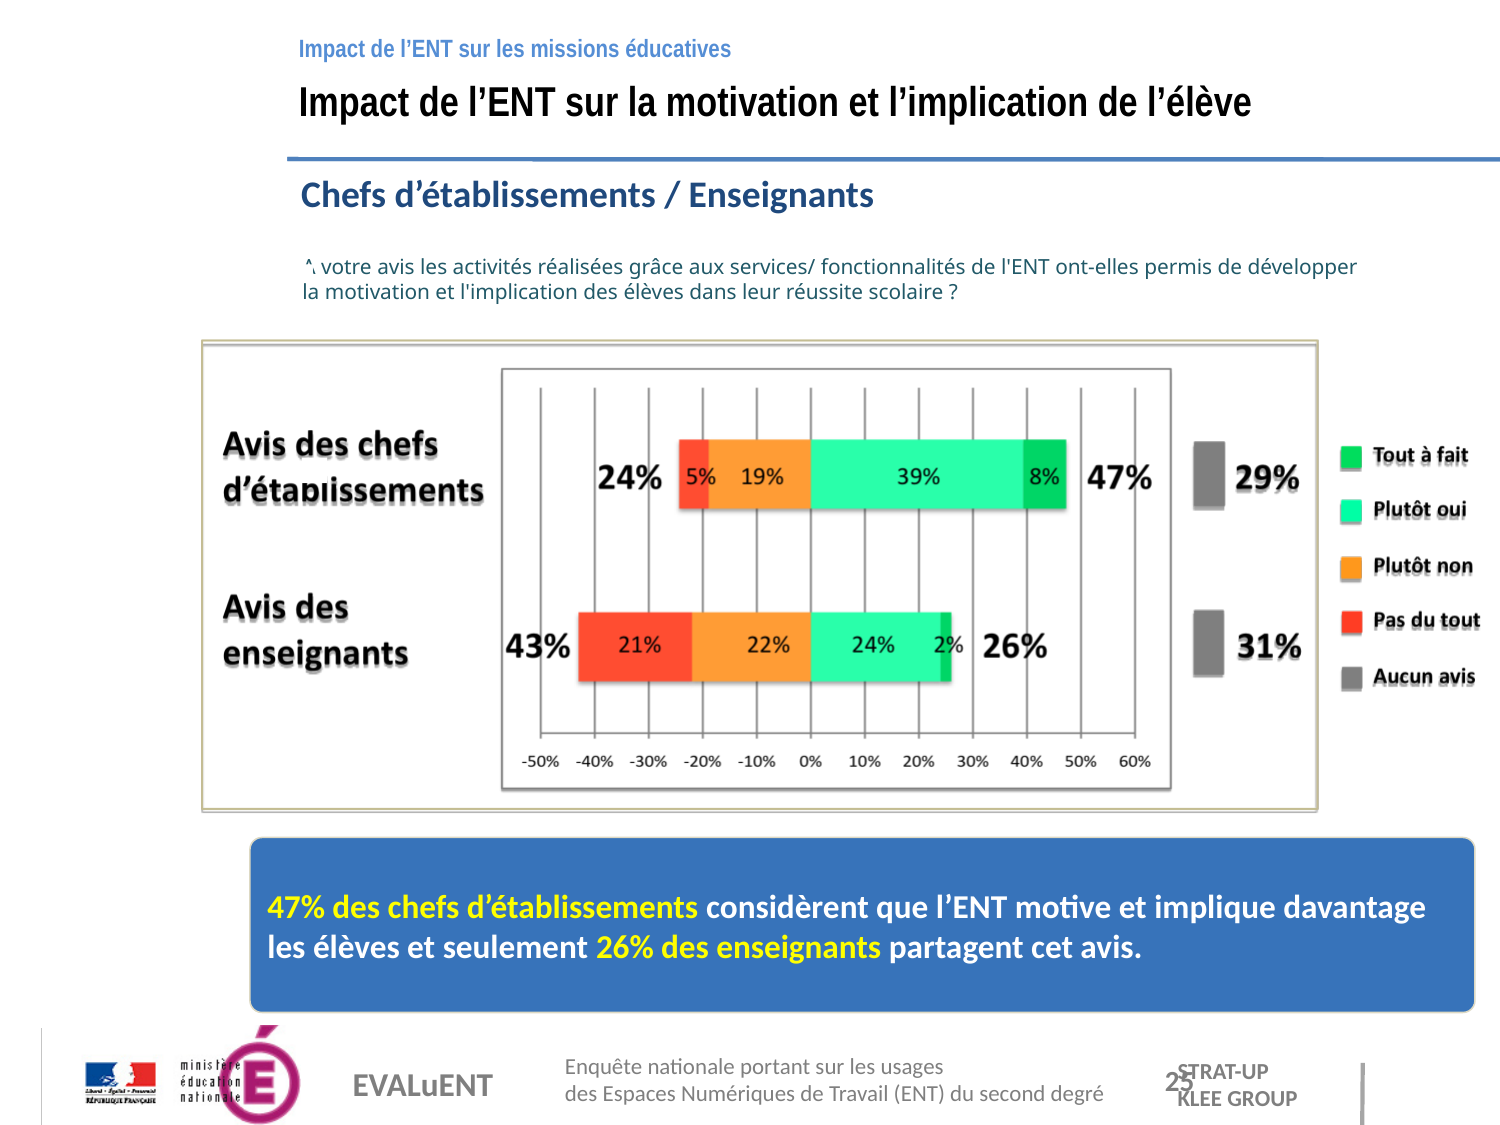

Impact de l’ENT sur les missions éducatives
Impact de l’ENT sur la motivation et l’implication de l’élève
Chefs d’établissements / Enseignants
A votre avis les activités réalisées grâce aux services/ fonctionnalités de l'ENT ont-elles permis de développer la motivation et l'implication des élèves dans leur réussite scolaire ?
47% des chefs d’établissements considèrent que l’ENT motive et implique davantage les élèves et seulement 26% des enseignants partagent cet avis.